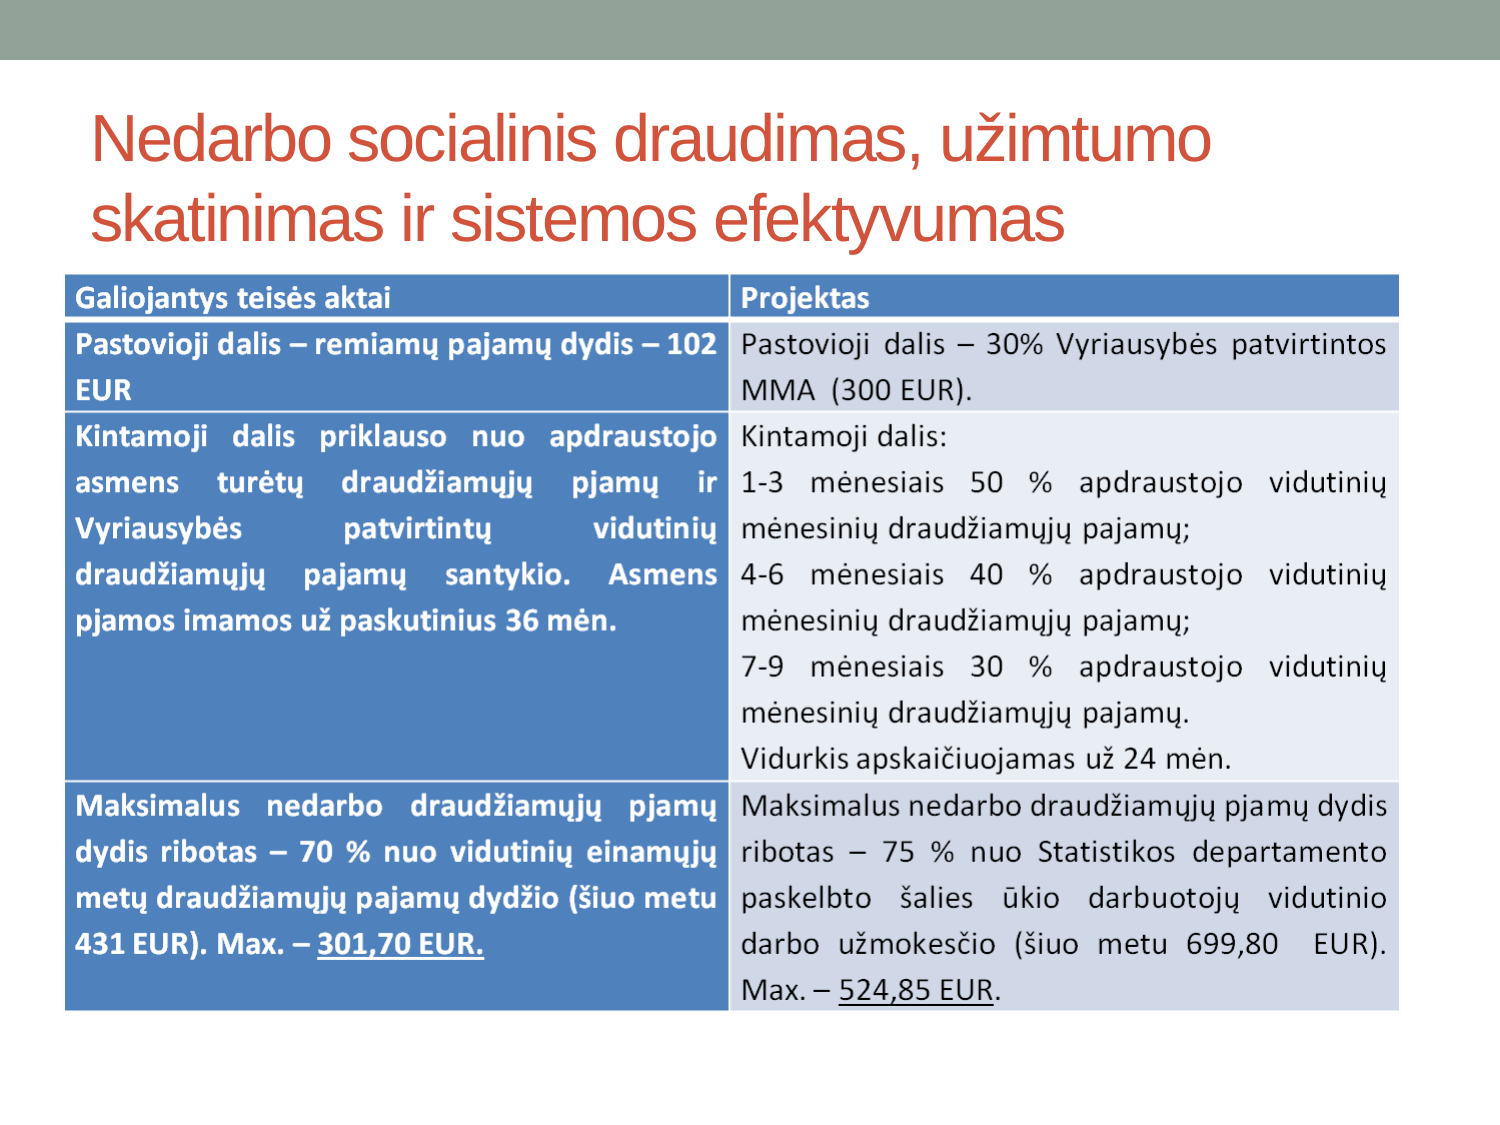

# Nedarbo socialinis draudimas, užimtumo skatinimas ir sistemos efektyvumas